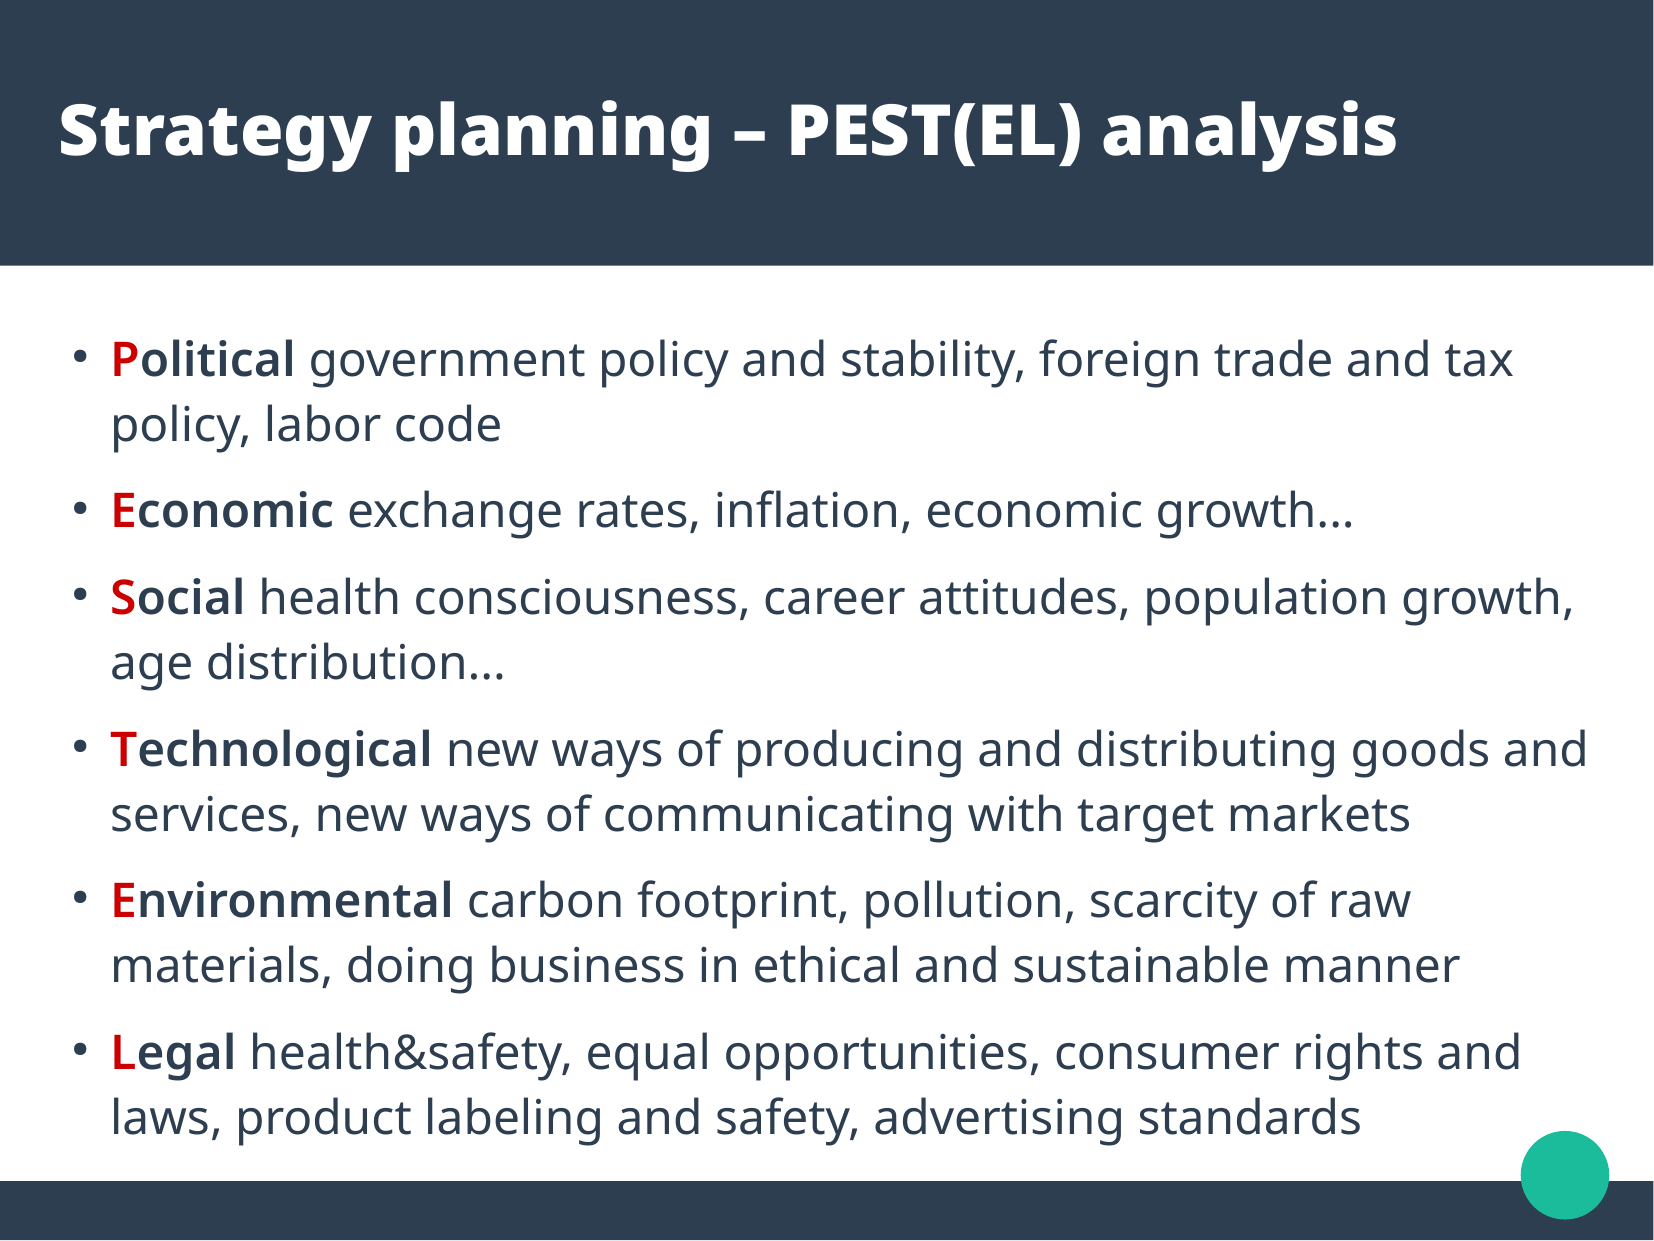

# Strategy planning – PEST(EL) analysis
Political government policy and stability, foreign trade and tax policy, labor code
Economic exchange rates, inflation, economic growth...
Social health consciousness, career attitudes, population growth, age distribution...
Technological new ways of producing and distributing goods and services, new ways of communicating with target markets
Environmental carbon footprint, pollution, scarcity of raw materials, doing business in ethical and sustainable manner
Legal health&safety, equal opportunities, consumer rights and laws, product labeling and safety, advertising standards